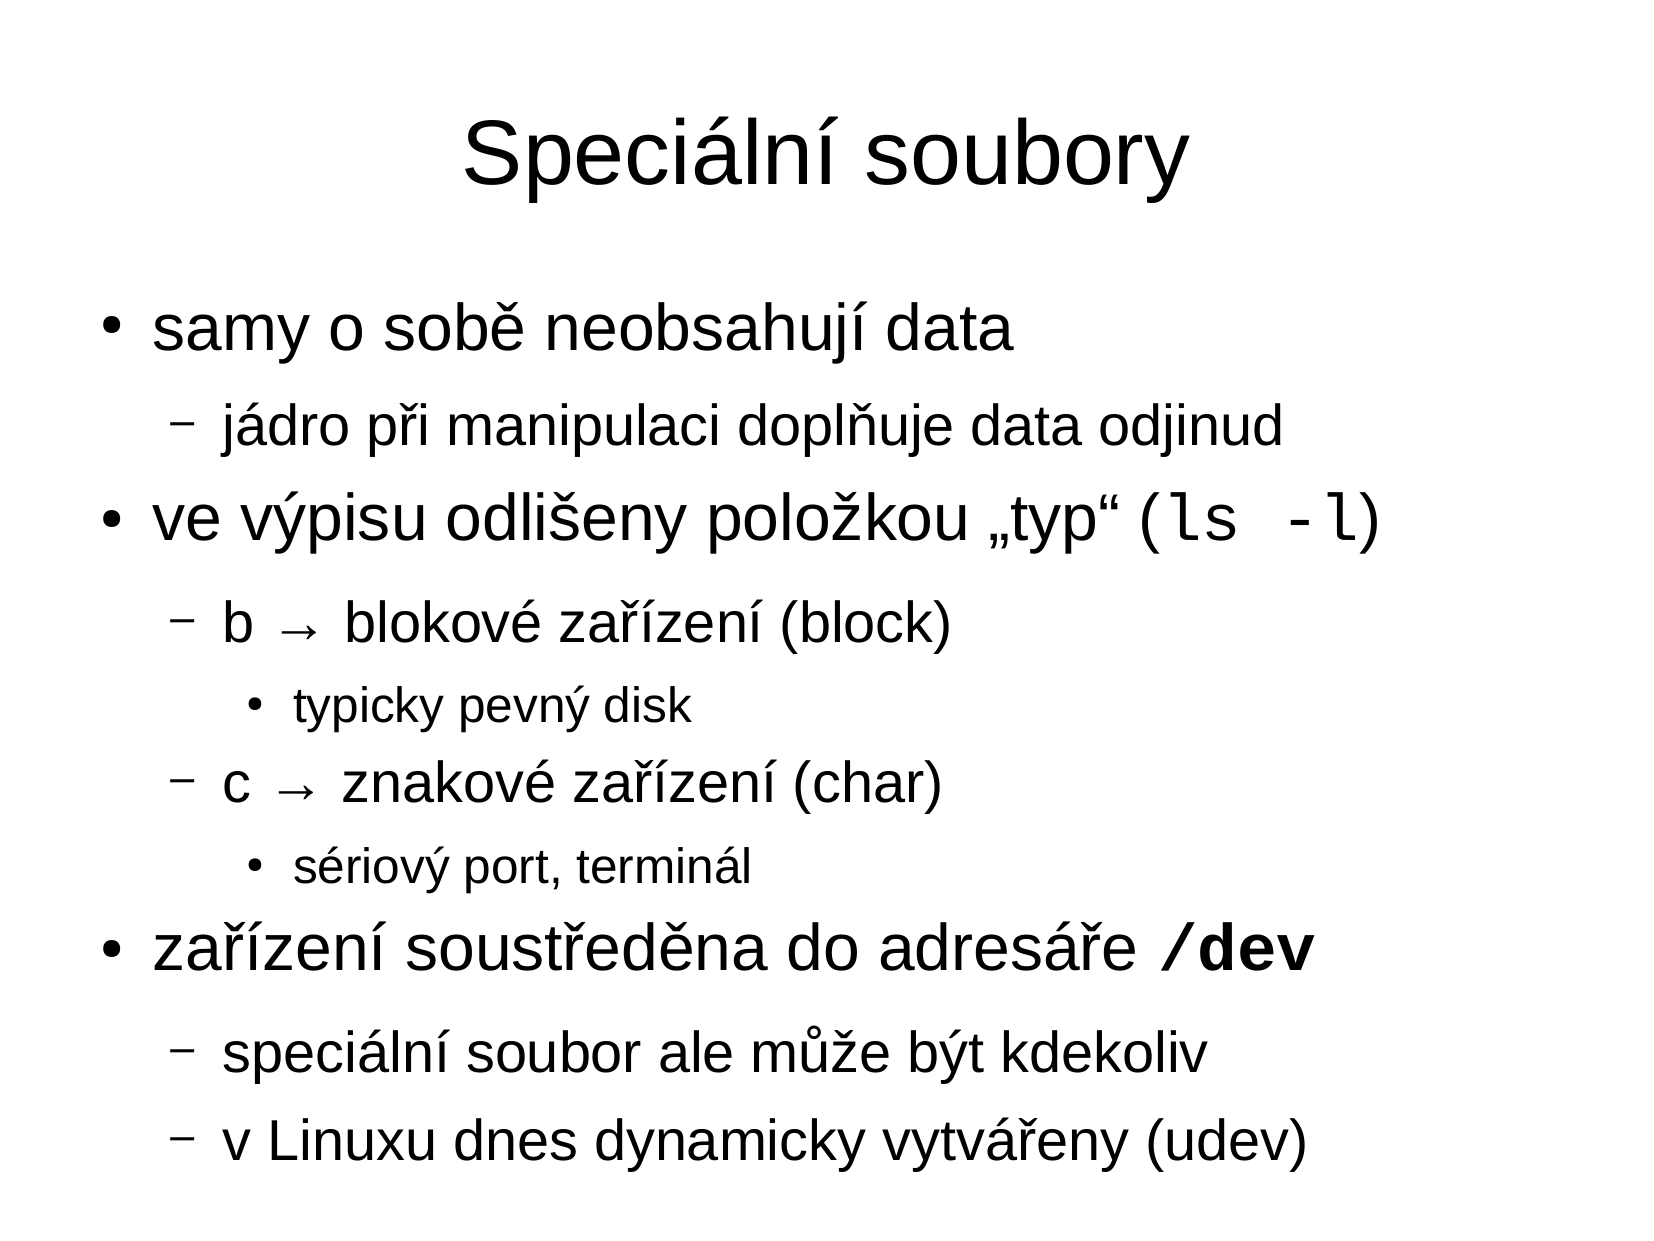

# Speciální soubory
samy o sobě neobsahují data
jádro při manipulaci doplňuje data odjinud
ve výpisu odlišeny položkou „typ“ (ls -l)
b → blokové zařízení (block)
typicky pevný disk
c → znakové zařízení (char)
sériový port, terminál
zařízení soustředěna do adresáře /dev
speciální soubor ale může být kdekoliv
v Linuxu dnes dynamicky vytvářeny (udev)